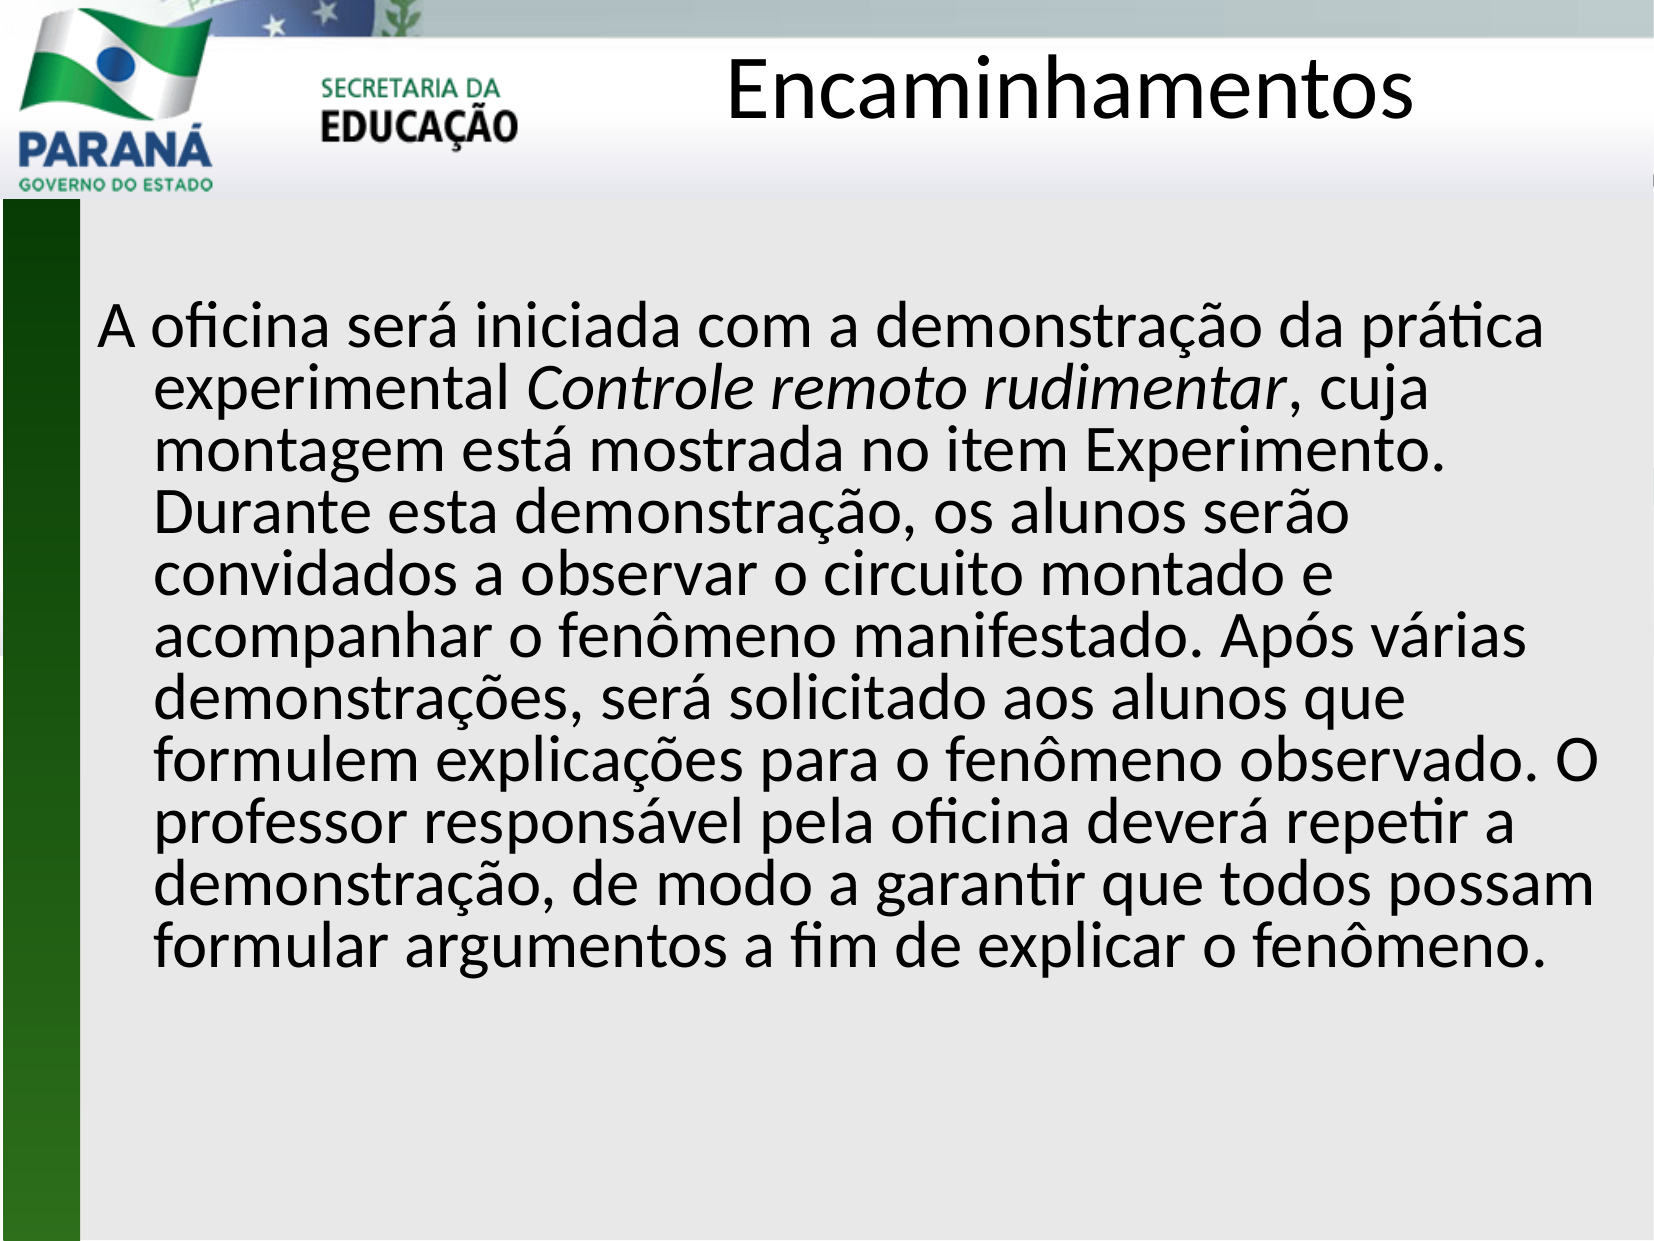

# Encaminhamentos
A oficina será iniciada com a demonstração da prática experimental Controle remoto rudimentar, cuja montagem está mostrada no item Experimento. Durante esta demonstração, os alunos serão convidados a observar o circuito montado e acompanhar o fenômeno manifestado. Após várias demonstrações, será solicitado aos alunos que formulem explicações para o fenômeno observado. O professor responsável pela oficina deverá repetir a demonstração, de modo a garantir que todos possam formular argumentos a fim de explicar o fenômeno.